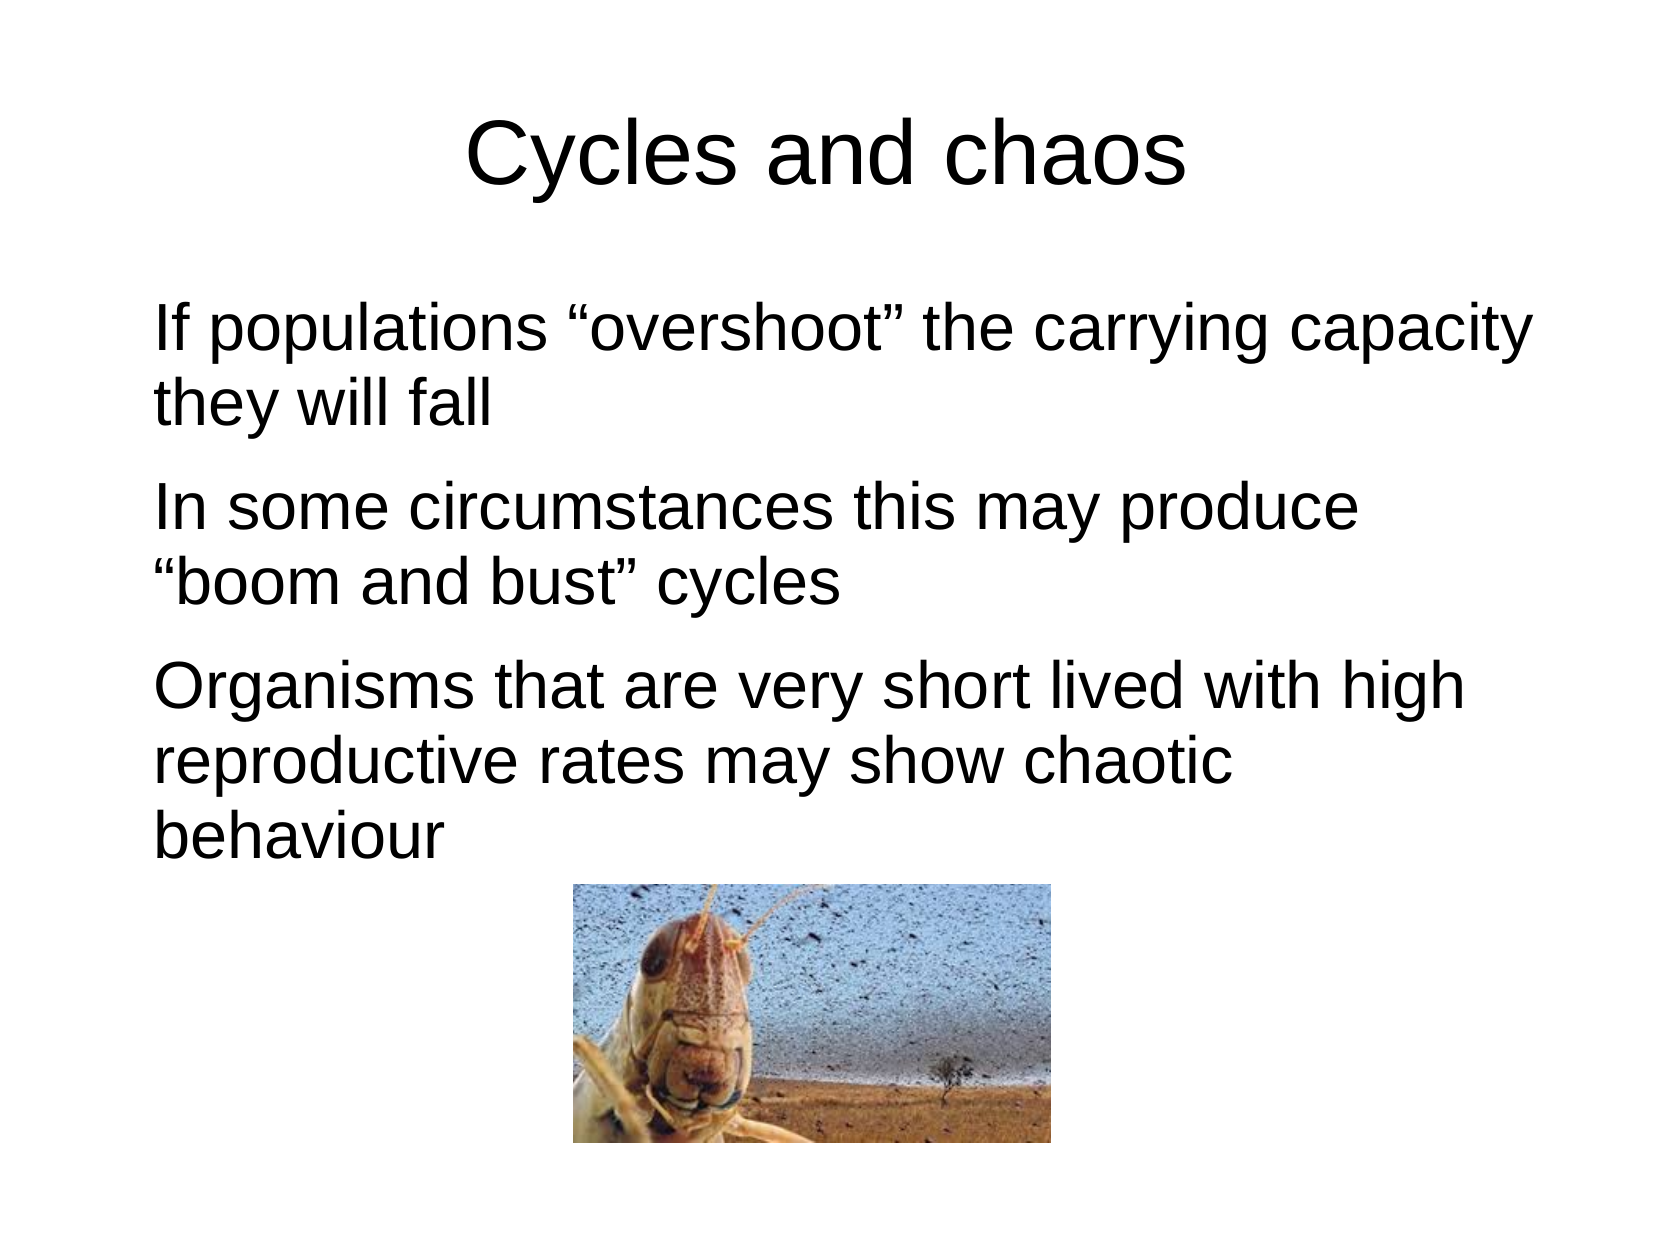

# Cycles and chaos
If populations “overshoot” the carrying capacity they will fall
In some circumstances this may produce “boom and bust” cycles
Organisms that are very short lived with high reproductive rates may show chaotic behaviour